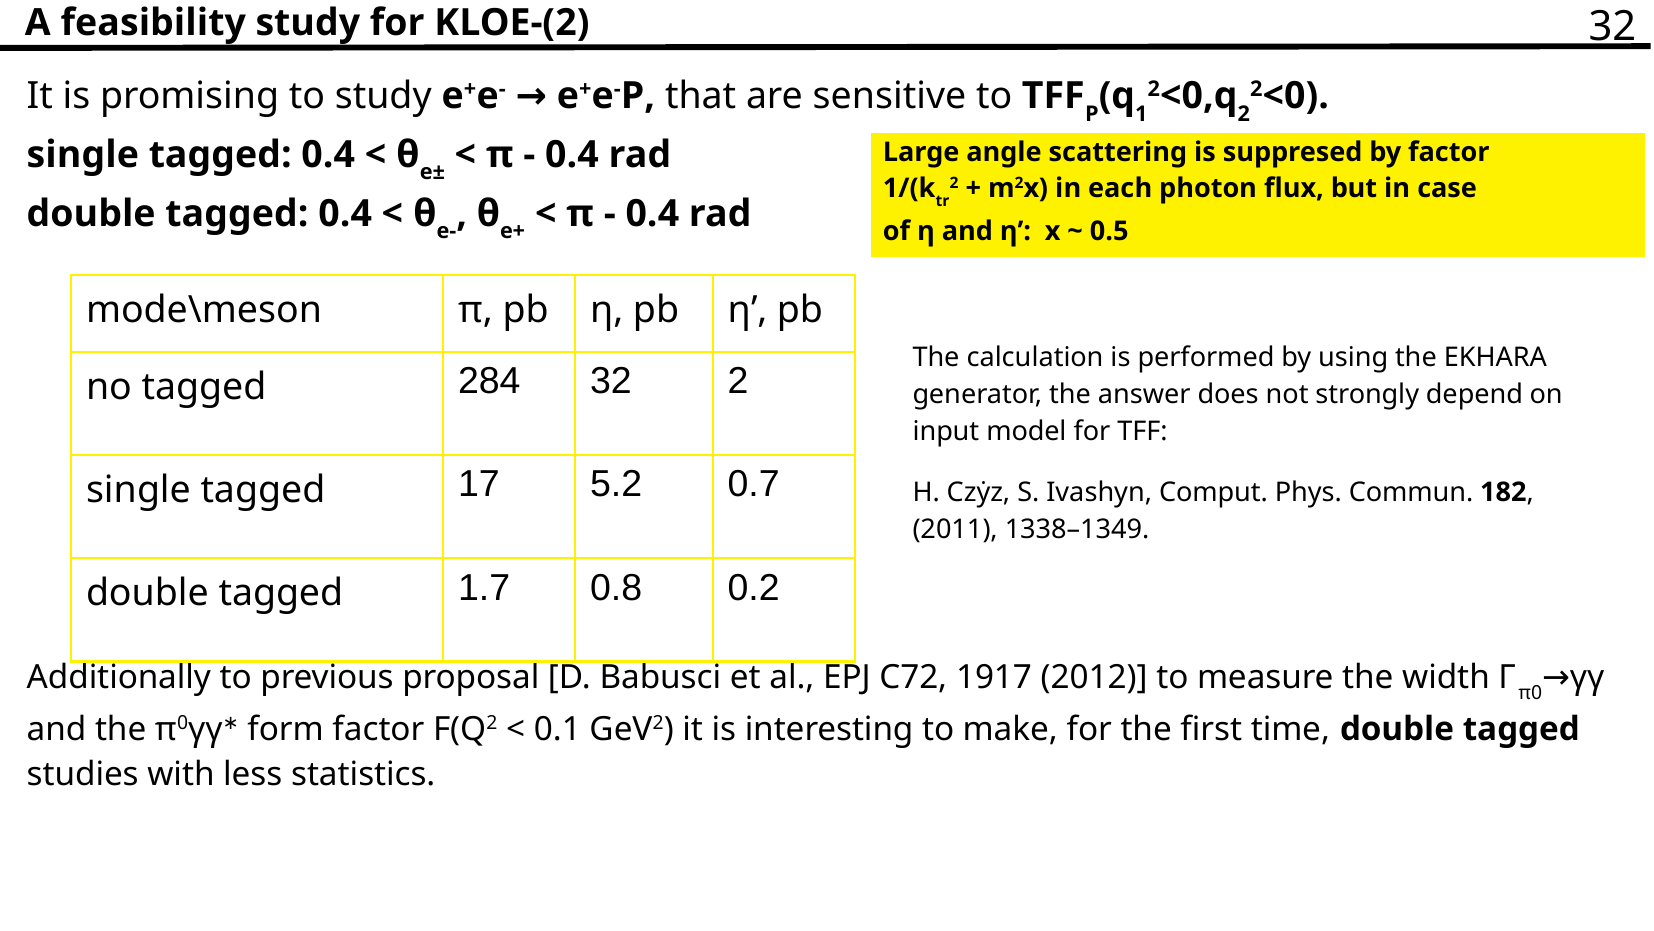

A feasibility study for KLOE-(2)
32
It is promising to study e+e- → e+e-P, that are sensitive to TFFP(q12<0,q22<0).
single tagged: 0.4 < θe± < π - 0.4 rad
double tagged: 0.4 < θe-, θe+ < π - 0.4 rad
Additionally to previous proposal [D. Babusci et al., EPJ C72, 1917 (2012)] to measure the width Γπ0→γγ and the π0γγ∗ form factor F(Q2 < 0.1 GeV2) it is interesting to make, for the first time, double tagged studies with less statistics.
Large angle scattering is suppresed by factor
1/(ktr2 + m2x) in each photon flux, but in case
of η and ηʹ: x ~ 0.5
| mode\meson | π, pb | η, pb | ηʹ, pb |
| --- | --- | --- | --- |
| no tagged | 284 | 32 | 2 |
| single tagged | 17 | 5.2 | 0.7 |
| double tagged | 1.7 | 0.8 | 0.2 |
The calculation is performed by using the EKHARA generator, the answer does not strongly depend on input model for TFF:
H. Czẏz, S. Ivashyn, Comput. Phys. Commun. 182, (2011), 1338–1349.